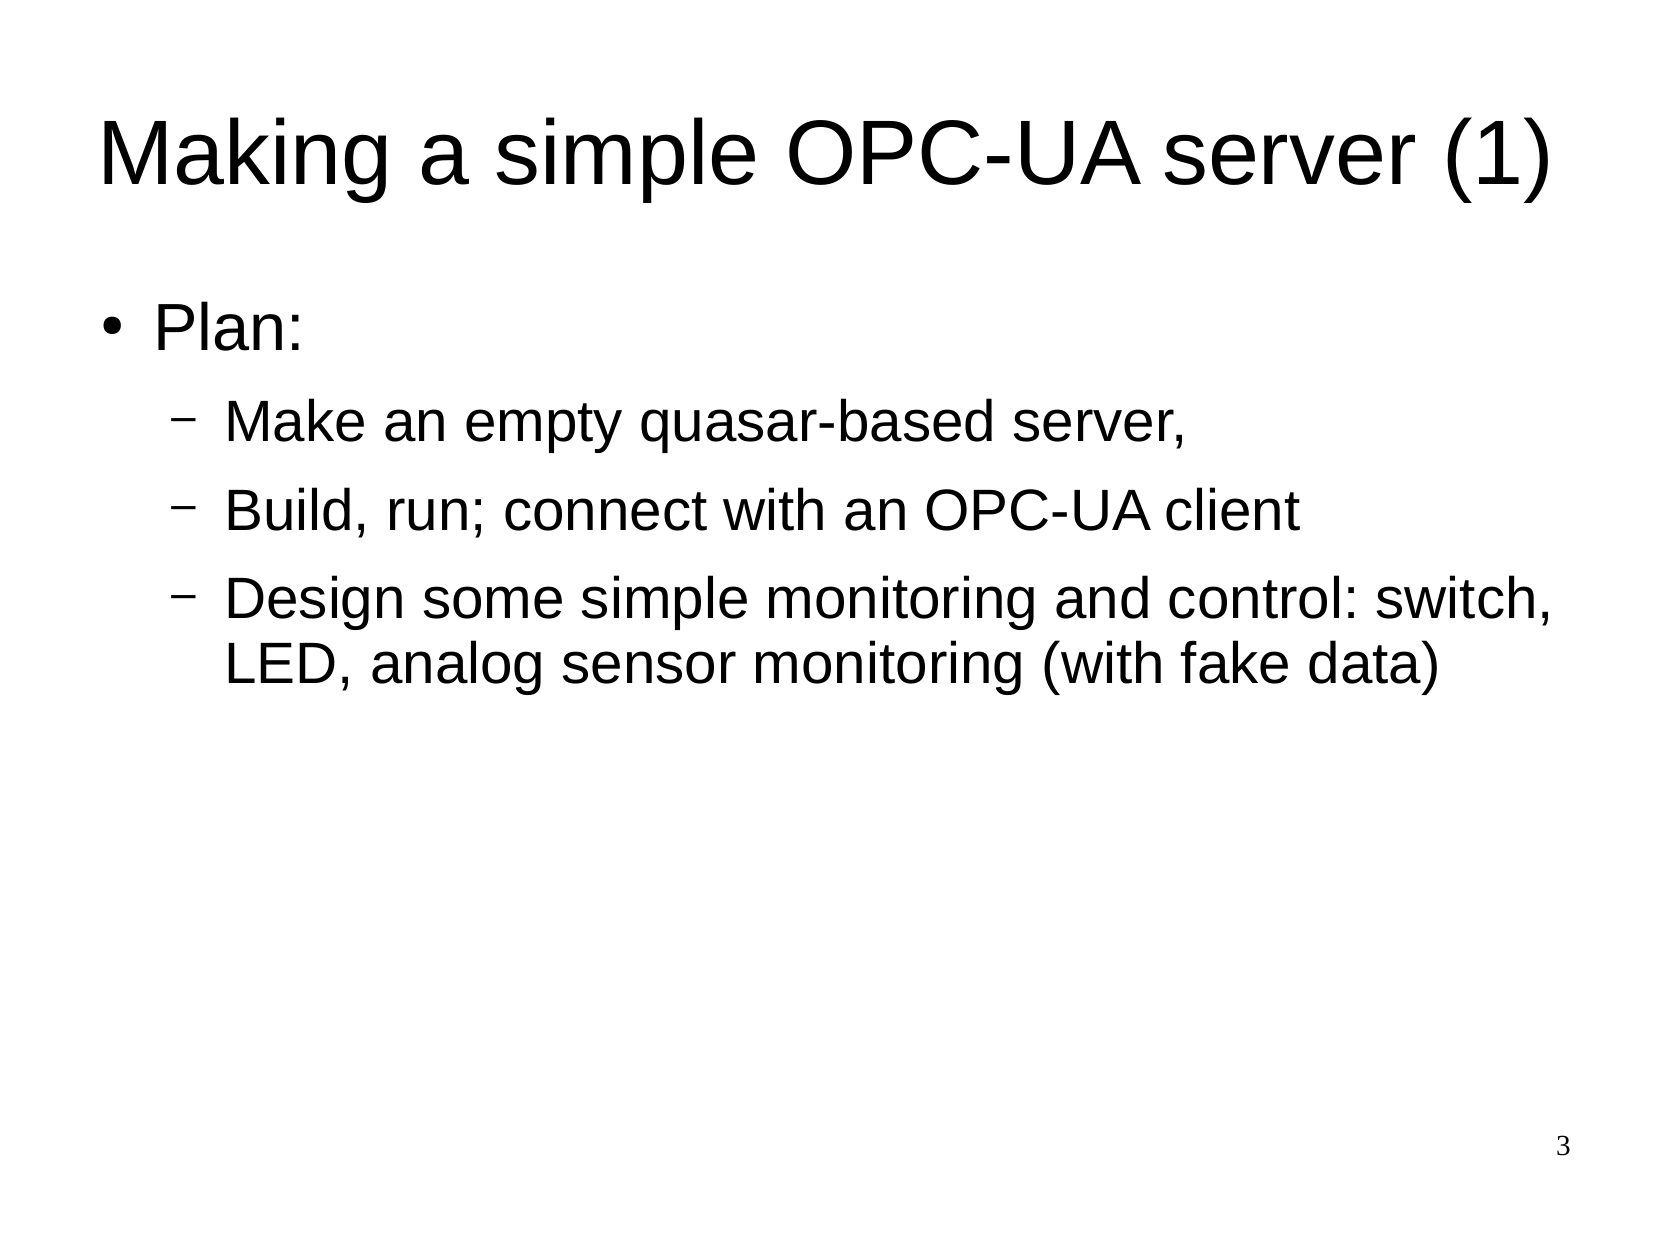

# Making a simple OPC-UA server (1)
Plan:
Make an empty quasar-based server,
Build, run; connect with an OPC-UA client
Design some simple monitoring and control: switch, LED, analog sensor monitoring (with fake data)
3